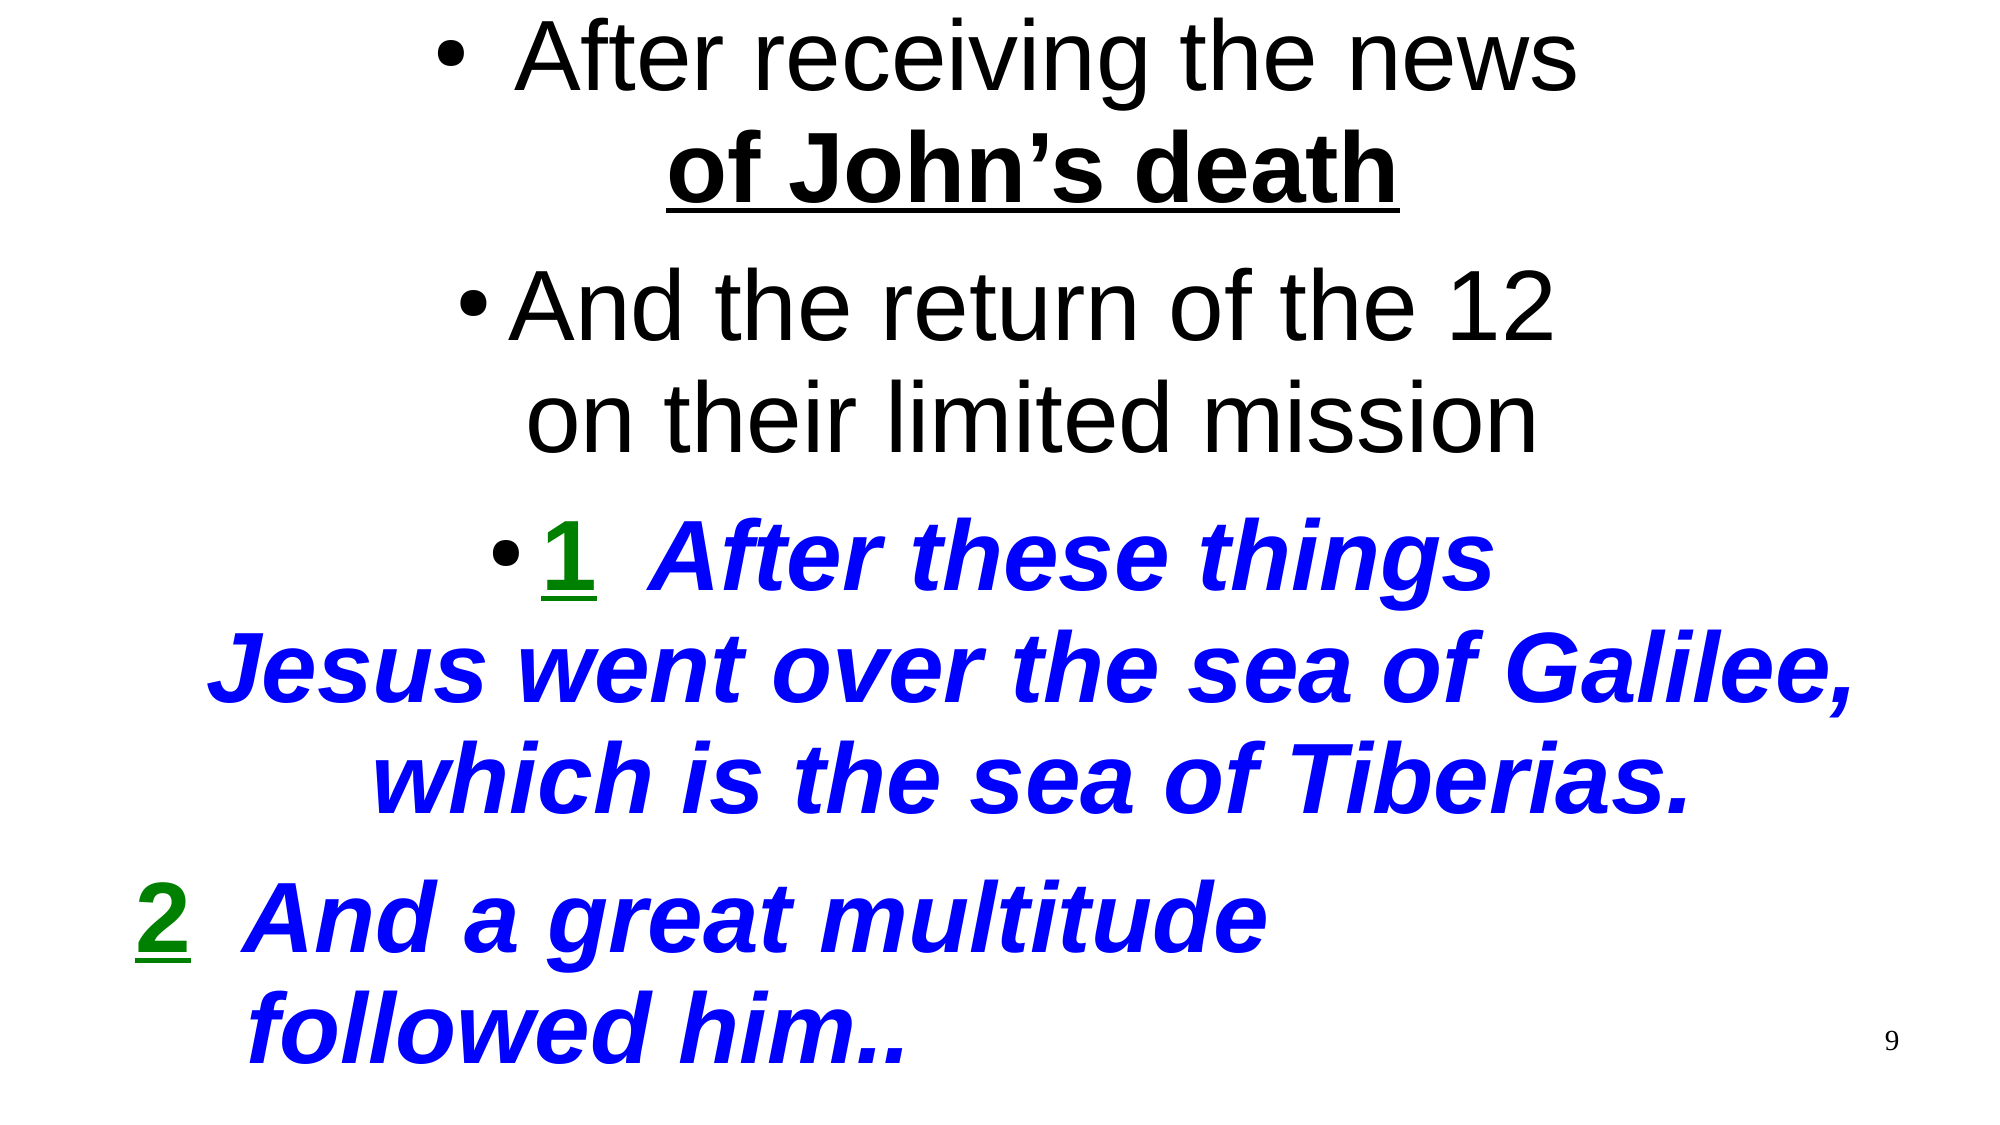

# After receiving the news of John’s death
And the return of the 12
on their limited mission
1  After these things
Jesus went over the sea of Galilee, which is the sea of Tiberias.
2  And a great multitude
 followed him..
9